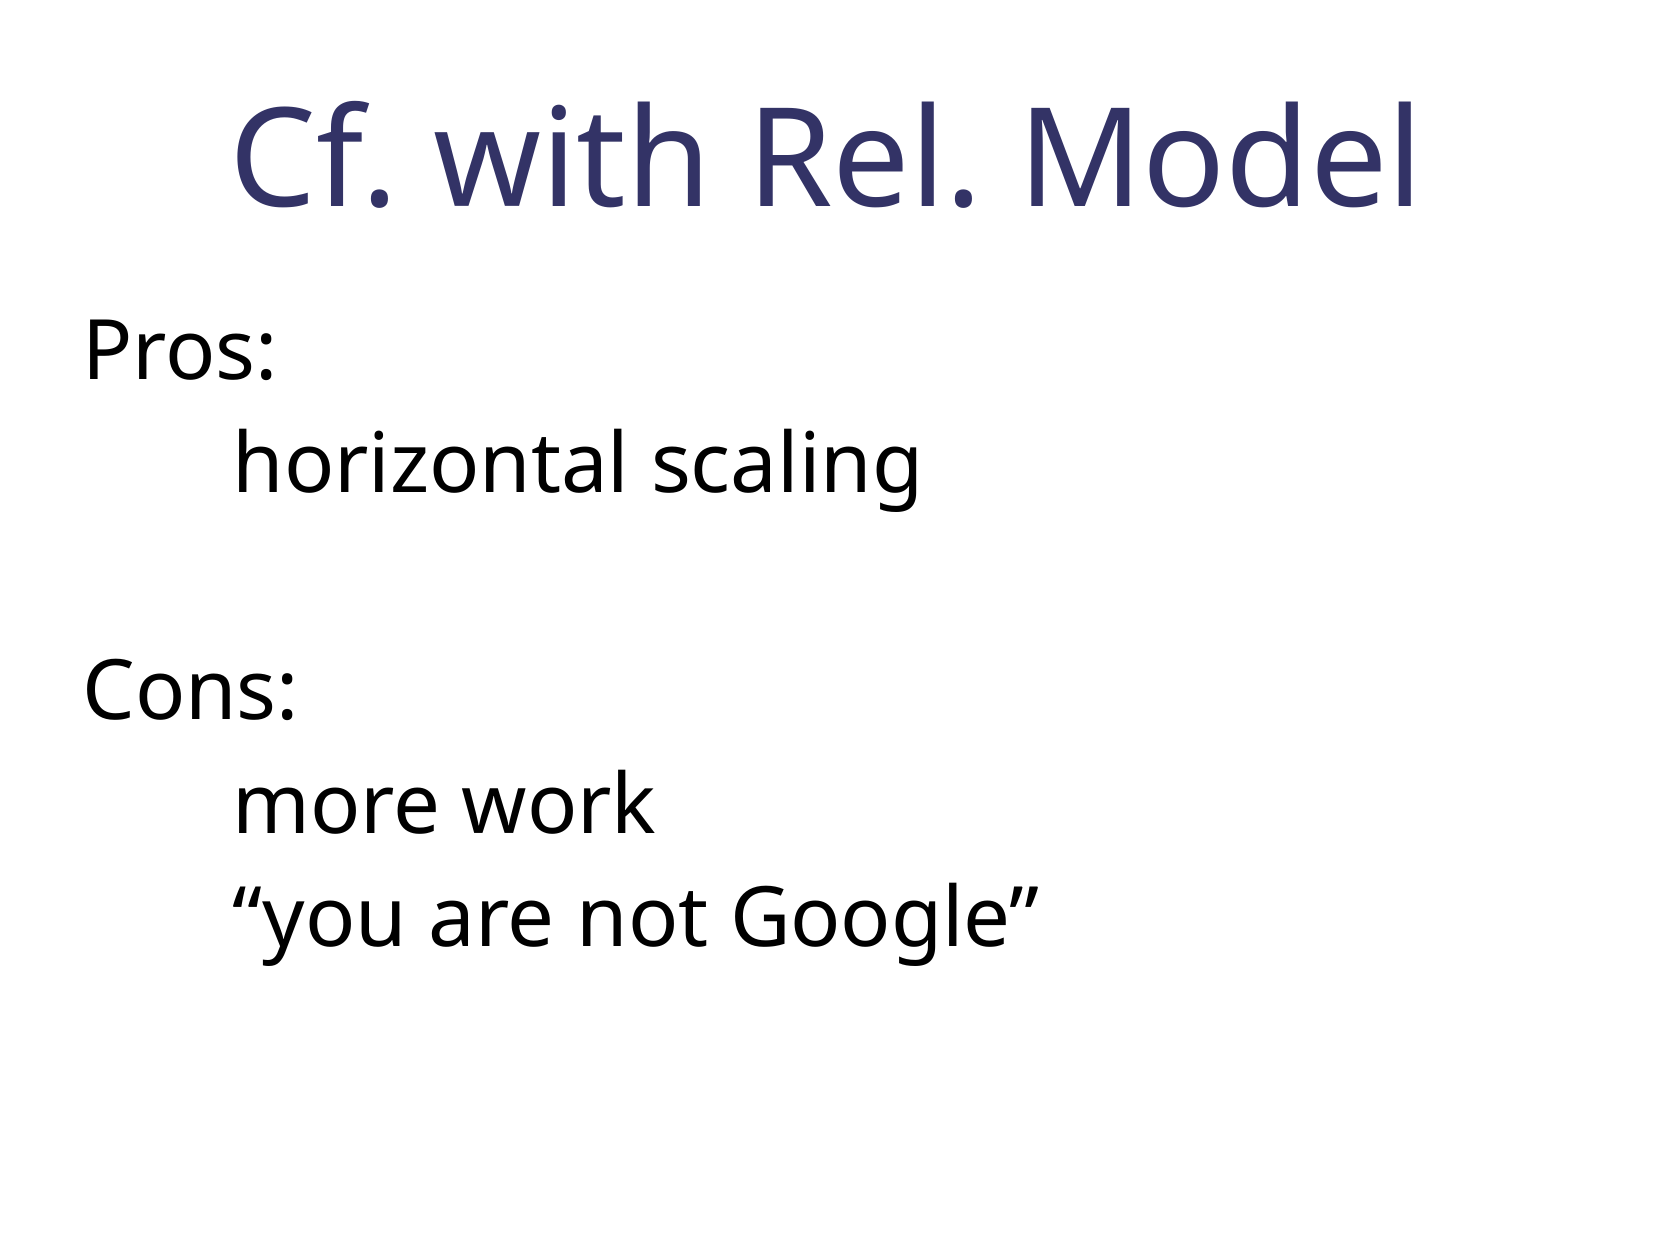

# Cf. with Rel. Model
Pros:
		horizontal scaling
Cons:
		more work
		“you are not Google”